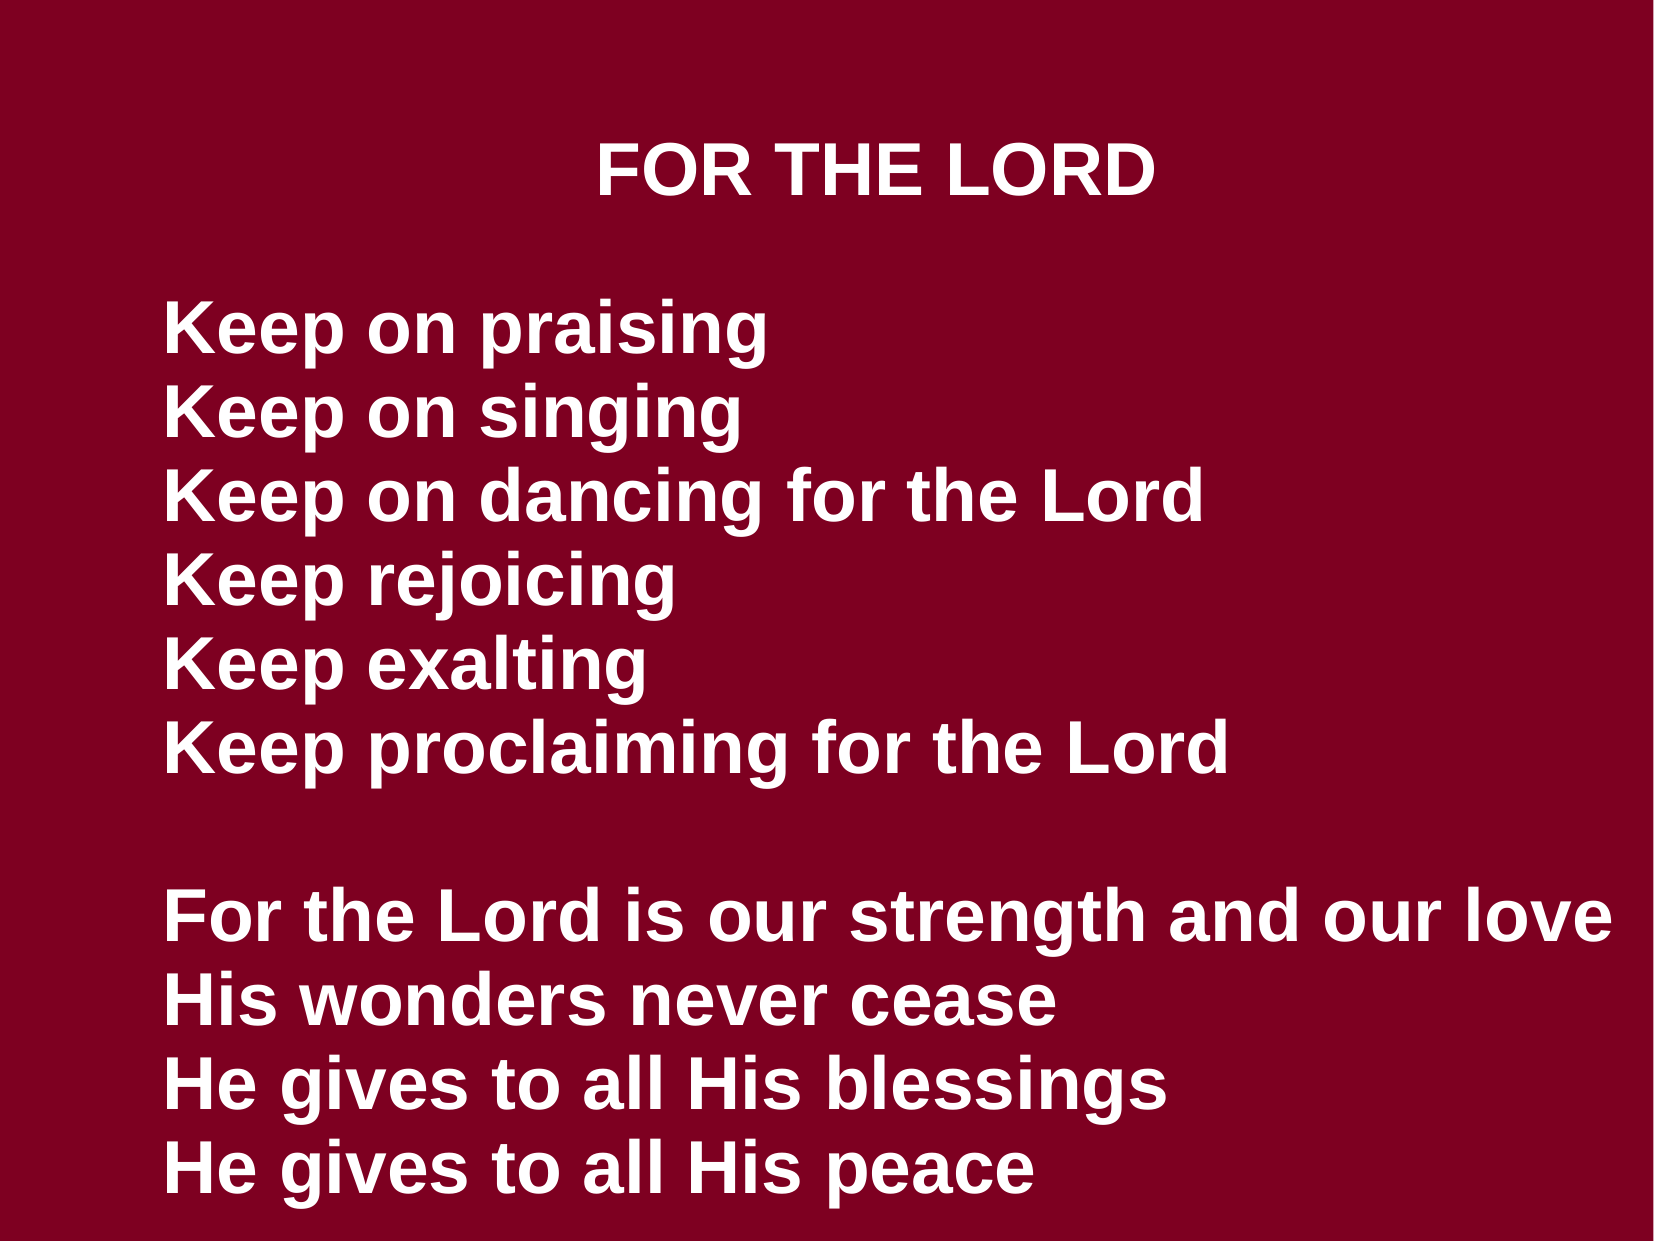

#
 FOR THE LORD
		Keep on praising
		Keep on singing
		Keep on dancing for the Lord
		Keep rejoicing
		Keep exalting
		Keep proclaiming for the Lord
		For the Lord is our strength and our love
		His wonders never cease
		He gives to all His blessings
		He gives to all His peace